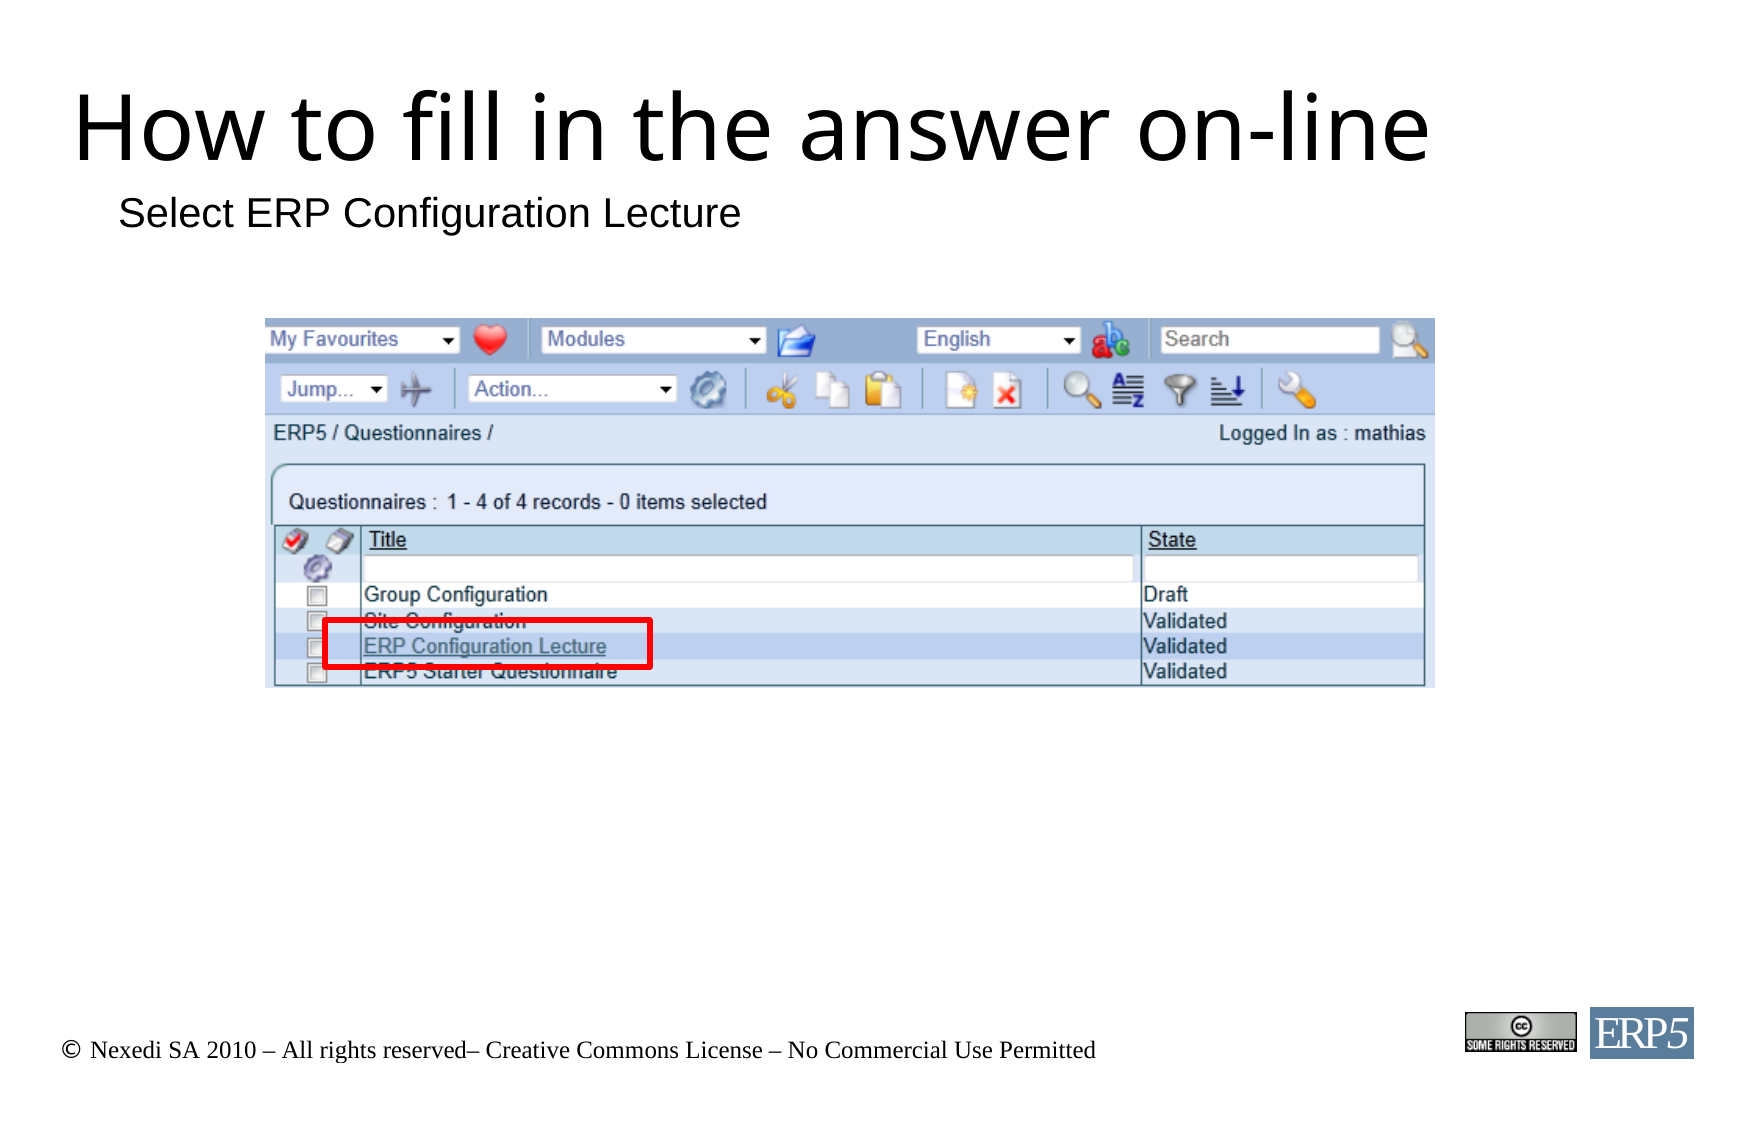

# How to fill in the answer on-line
Select ERP Configuration Lecture